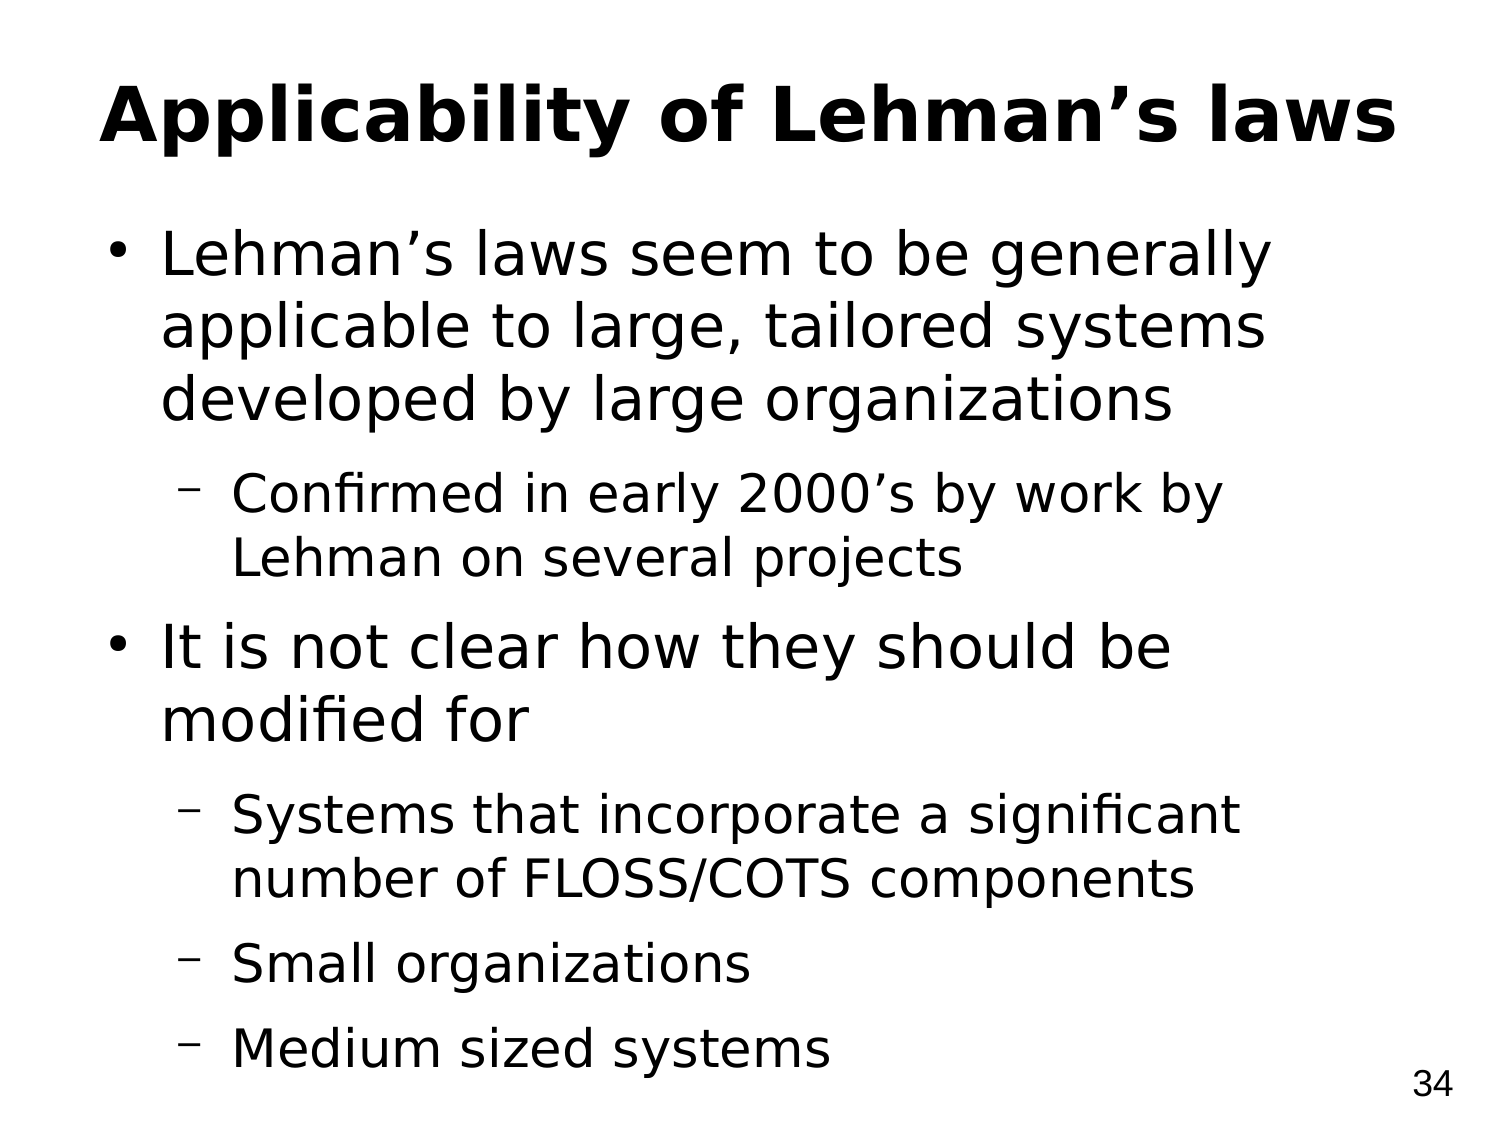

# Applicability of Lehman’s laws
Lehman’s laws seem to be generally applicable to large, tailored systems developed by large organizations
Confirmed in early 2000’s by work by Lehman on several projects
It is not clear how they should be modified for
Systems that incorporate a significant number of FLOSS/COTS components
Small organizations
Medium sized systems